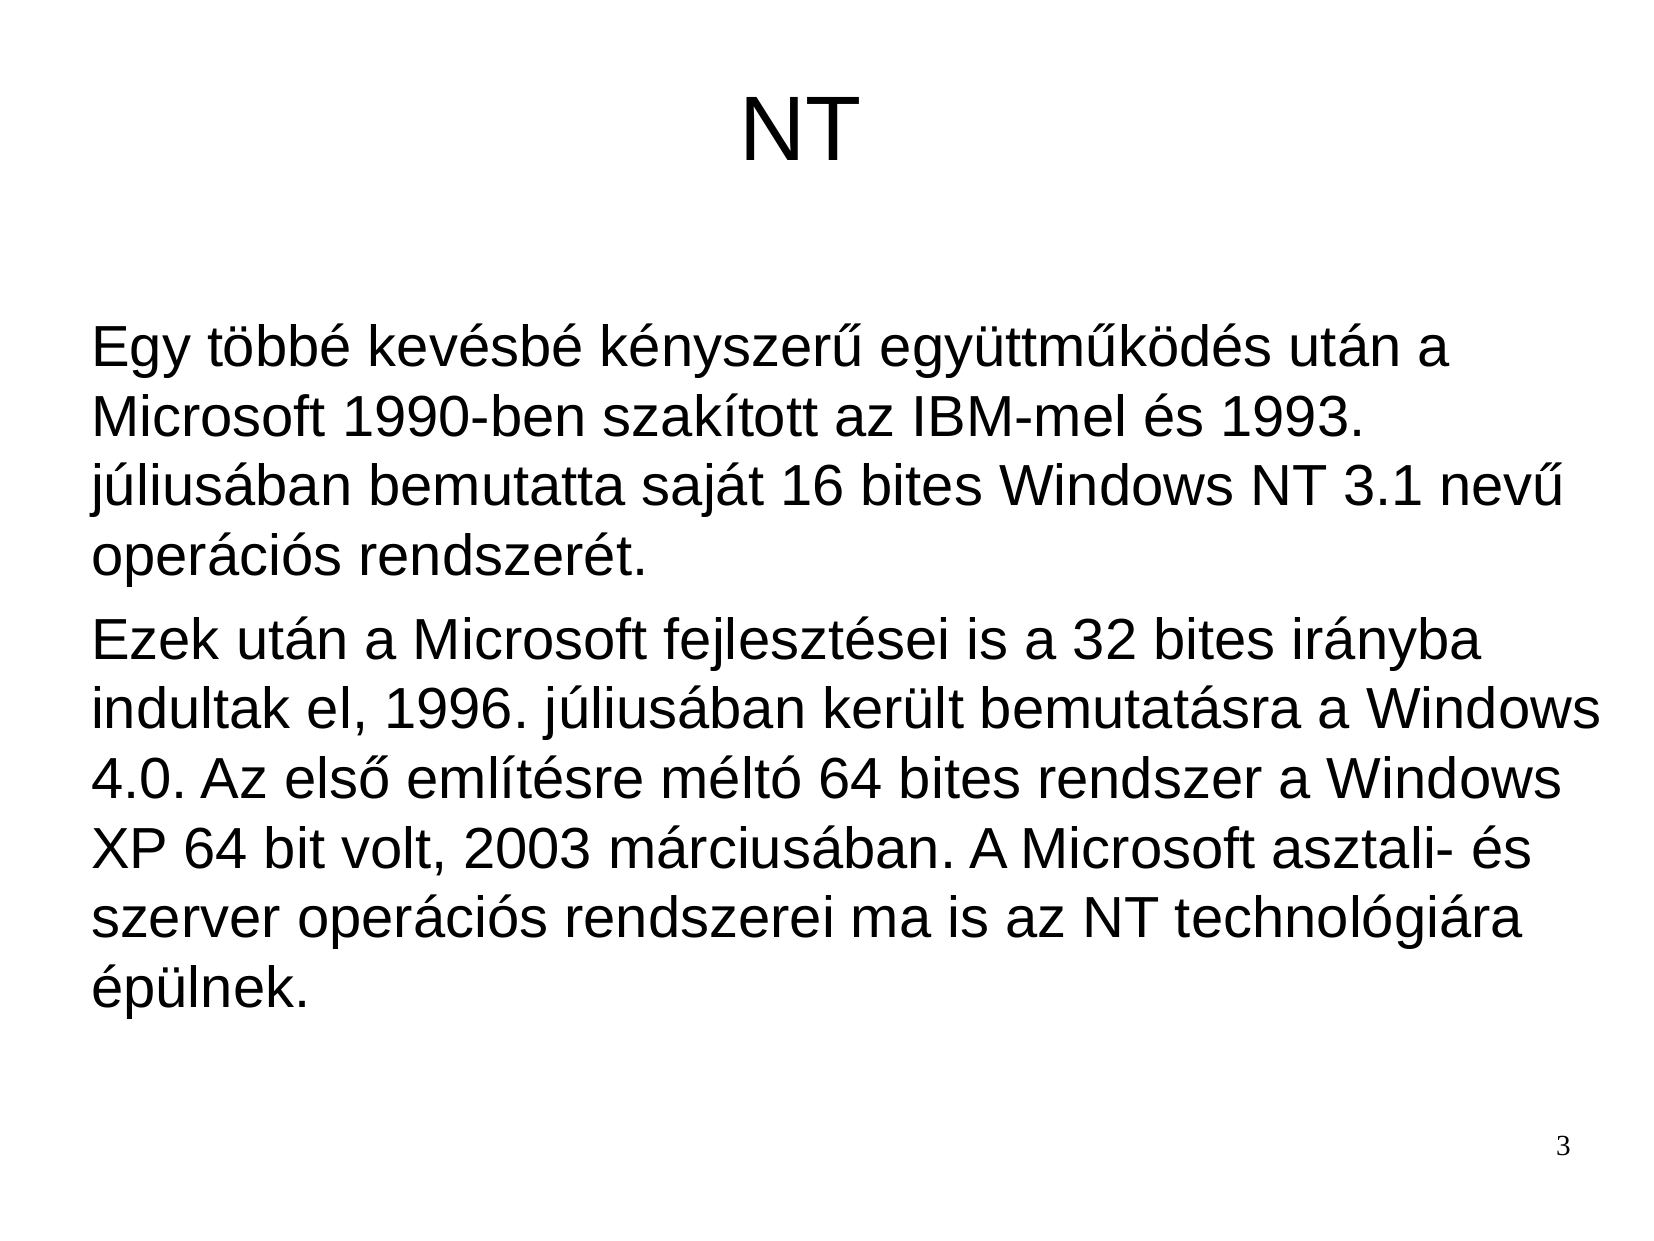

# NT
Egy többé kevésbé kényszerű együttműködés után a Microsoft 1990-ben szakított az IBM-mel és 1993. júliusában bemutatta saját 16 bites Windows NT 3.1 nevű operációs rendszerét.
Ezek után a Microsoft fejlesztései is a 32 bites irányba indultak el, 1996. júliusában került bemutatásra a Windows 4.0. Az első említésre méltó 64 bites rendszer a Windows XP 64 bit volt, 2003 márciusában. A Microsoft asztali- és szerver operációs rendszerei ma is az NT technológiára épülnek.
3